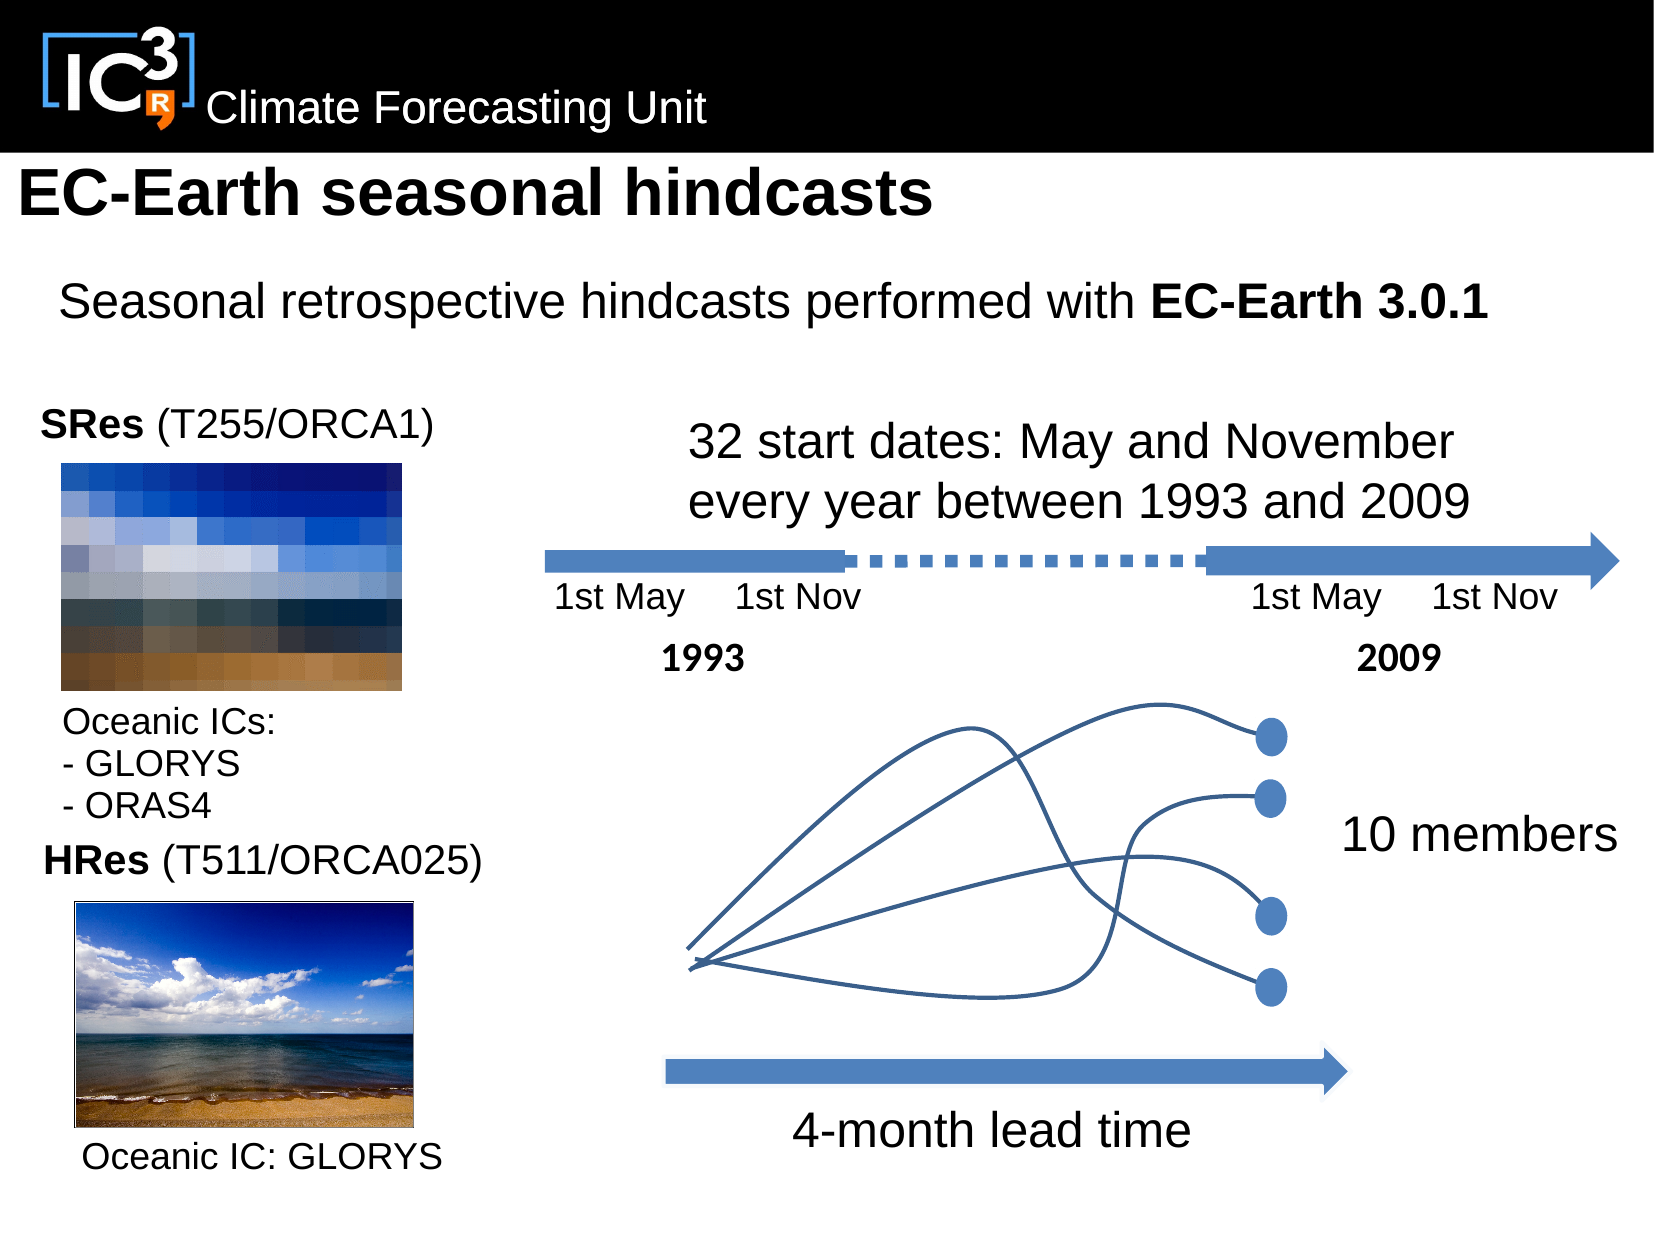

Climate Forecasting Unit
EC-Earth seasonal hindcasts
Seasonal retrospective hindcasts performed with EC-Earth 3.0.1
SRes (T255/ORCA1)
32 start dates: May and November
every year between 1993 and 2009
1st May
1st Nov
1st May
1st Nov
1993
2009
Oceanic ICs:
- GLORYS
- ORAS4
10 members
HRes (T511/ORCA025)
4-month lead time
Oceanic IC: GLORYS